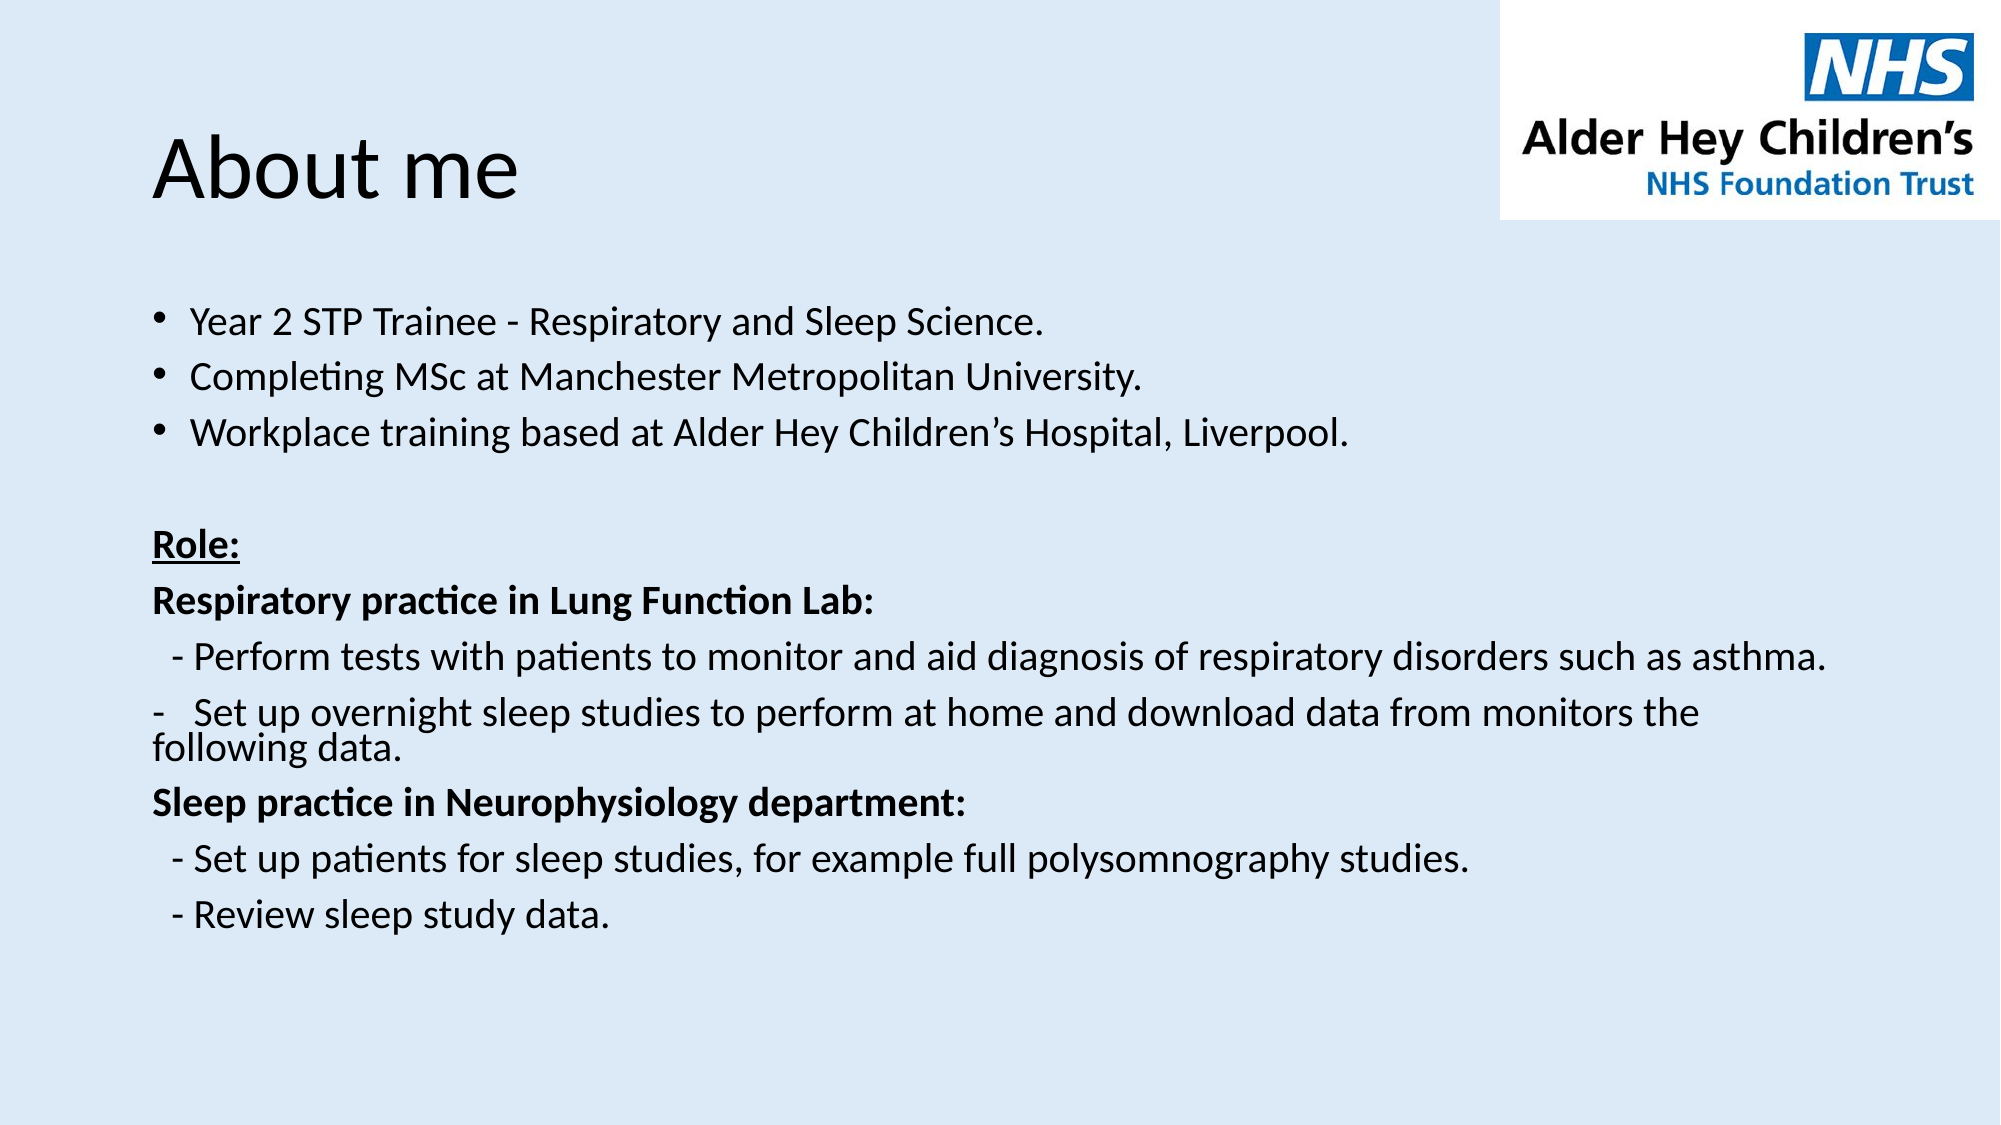

# About me
Year 2 STP Trainee - Respiratory and Sleep Science.
Completing MSc at Manchester Metropolitan University.
Workplace training based at Alder Hey Children’s Hospital, Liverpool.
Role:
Respiratory practice in Lung Function Lab:
 - Perform tests with patients to monitor and aid diagnosis of respiratory disorders such as asthma.
- Set up overnight sleep studies to perform at home and download data from monitors the following data.
Sleep practice in Neurophysiology department:
 - Set up patients for sleep studies, for example full polysomnography studies.
 - Review sleep study data.